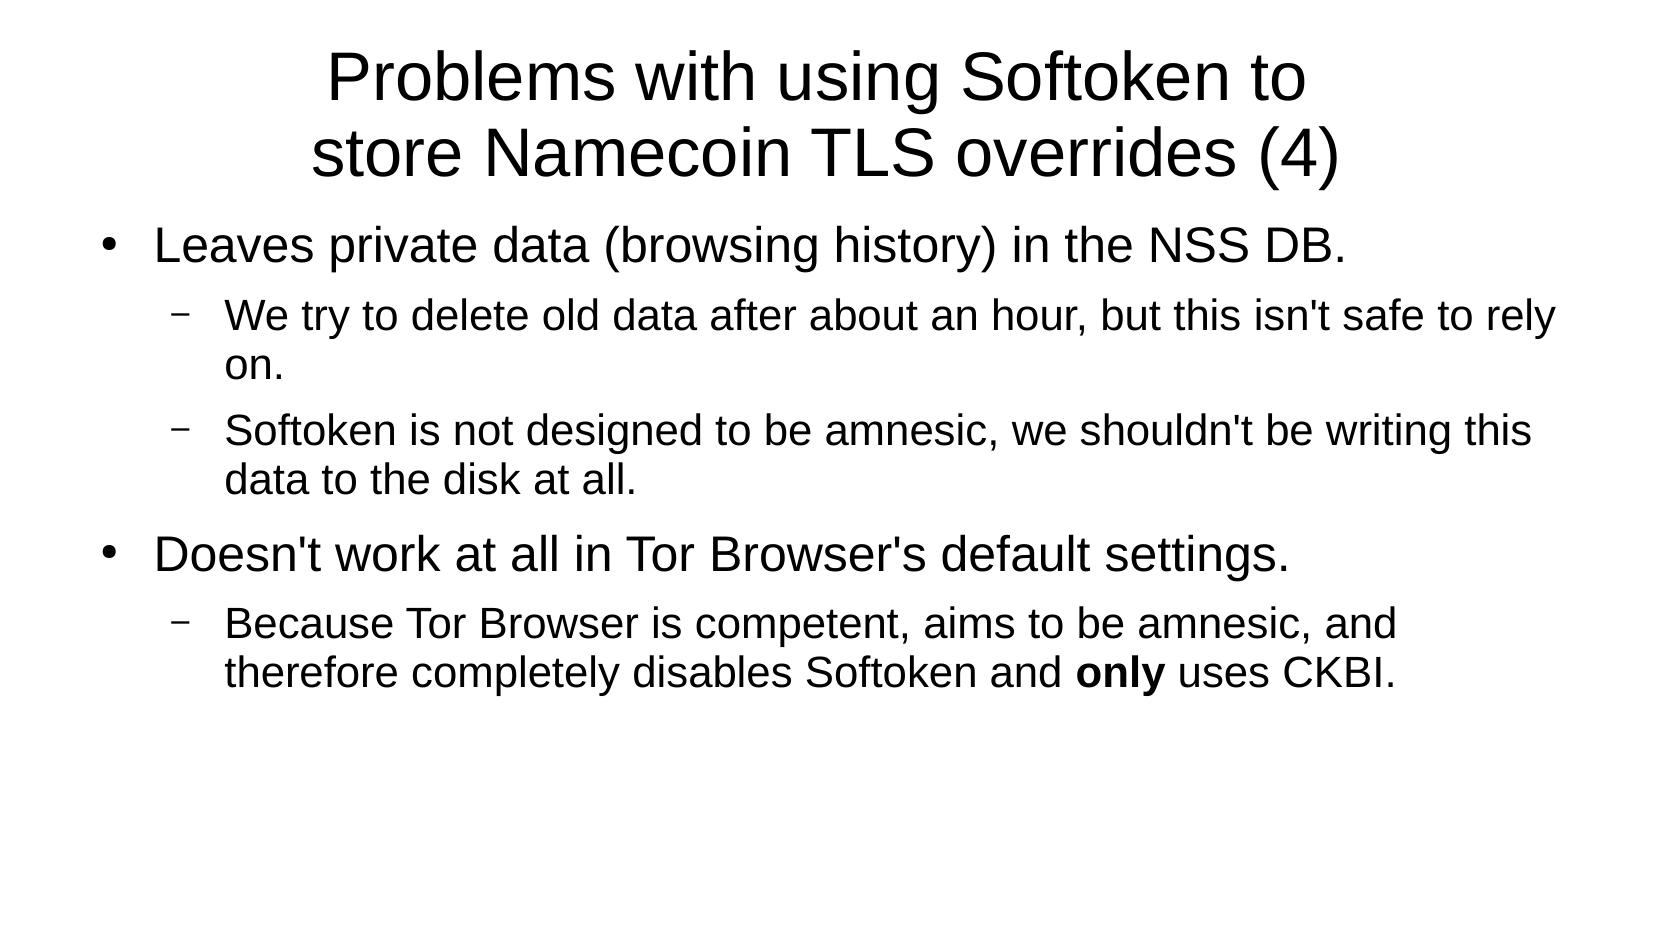

# Problems with using Softoken to store Namecoin TLS overrides (4)
Leaves private data (browsing history) in the NSS DB.
We try to delete old data after about an hour, but this isn't safe to rely on.
Softoken is not designed to be amnesic, we shouldn't be writing this data to the disk at all.
Doesn't work at all in Tor Browser's default settings.
Because Tor Browser is competent, aims to be amnesic, and therefore completely disables Softoken and only uses CKBI.